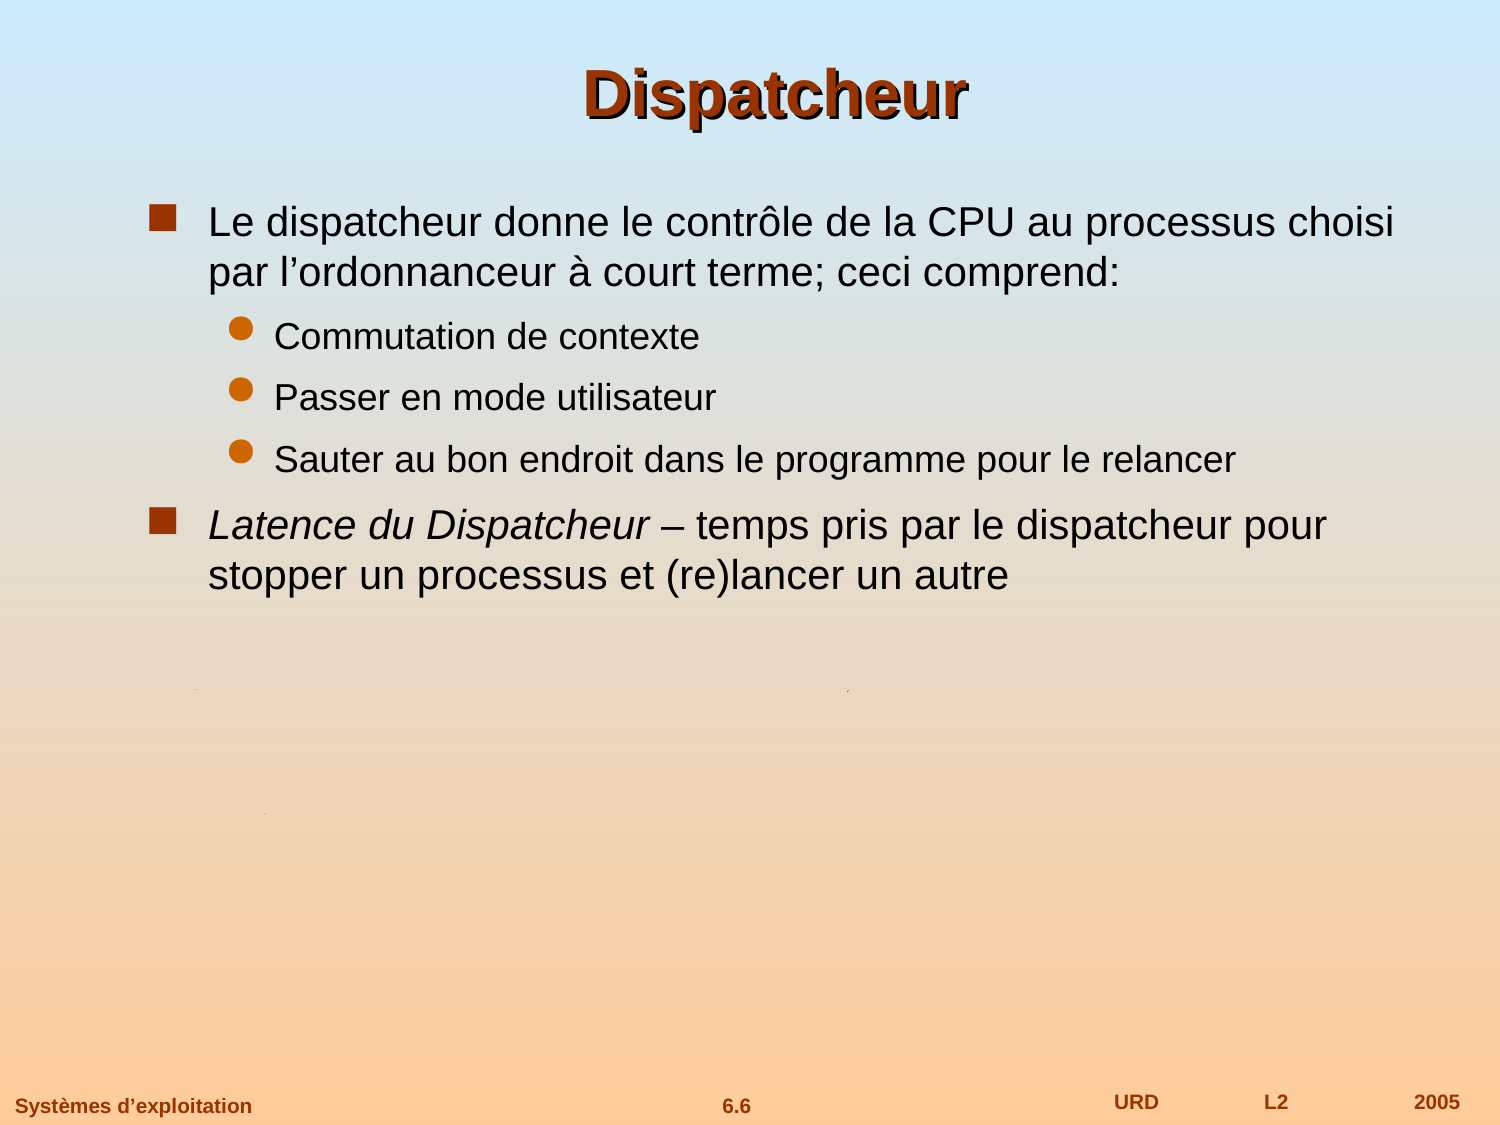

# Dispatcheur
Le dispatcheur donne le contrôle de la CPU au processus choisi par l’ordonnanceur à court terme; ceci comprend:
Commutation de contexte
Passer en mode utilisateur
Sauter au bon endroit dans le programme pour le relancer
Latence du Dispatcheur – temps pris par le dispatcheur pour stopper un processus et (re)lancer un autre